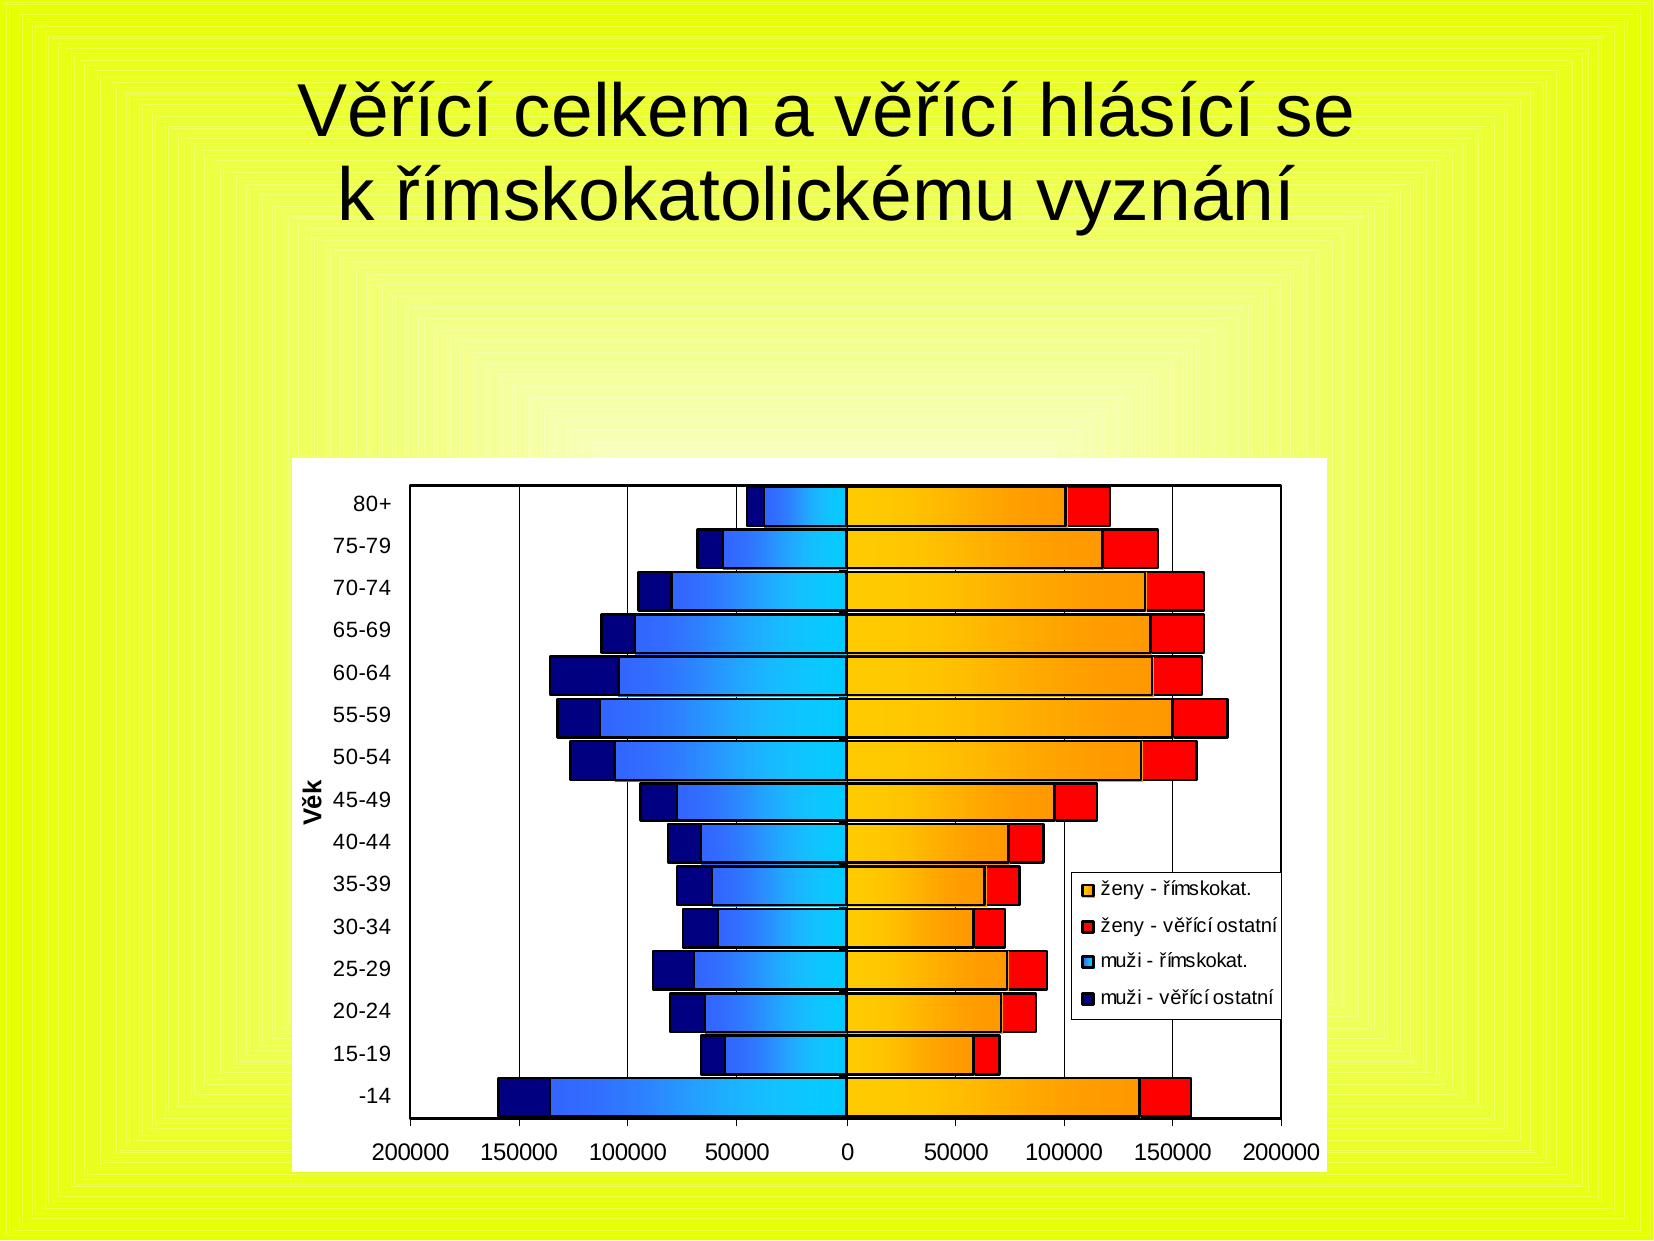

# Věřící celkem a věřící hlásící se k římskokatolickému vyznání